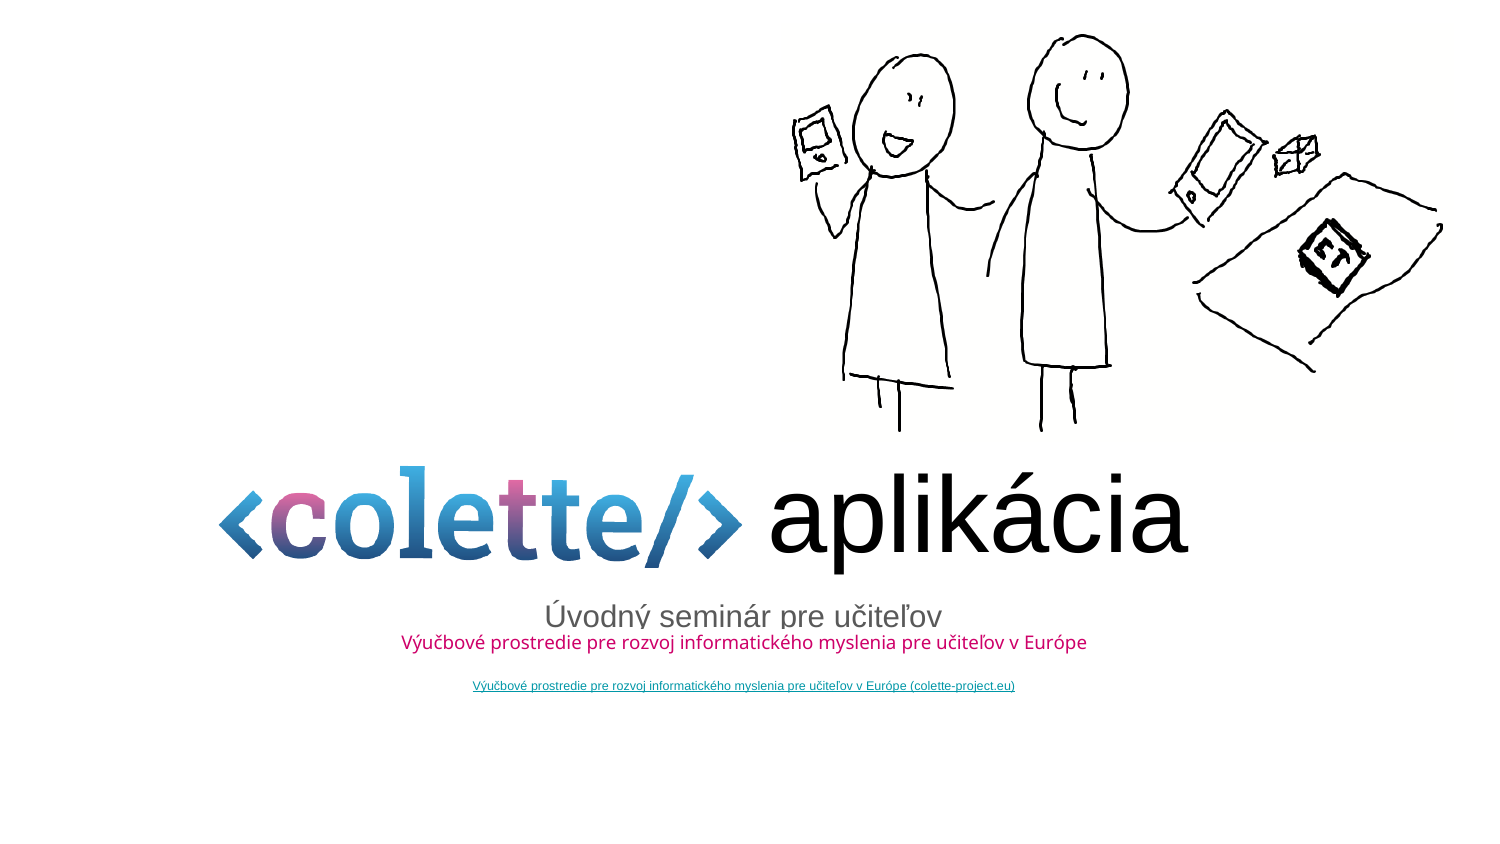

# <colette/> aplikácia
Úvodný seminár pre učiteľov
Výučbové prostredie pre rozvoj informatického myslenia pre učiteľov v Európe
Výučbové prostredie pre rozvoj informatického myslenia pre učiteľov v Európe (colette-project.eu)